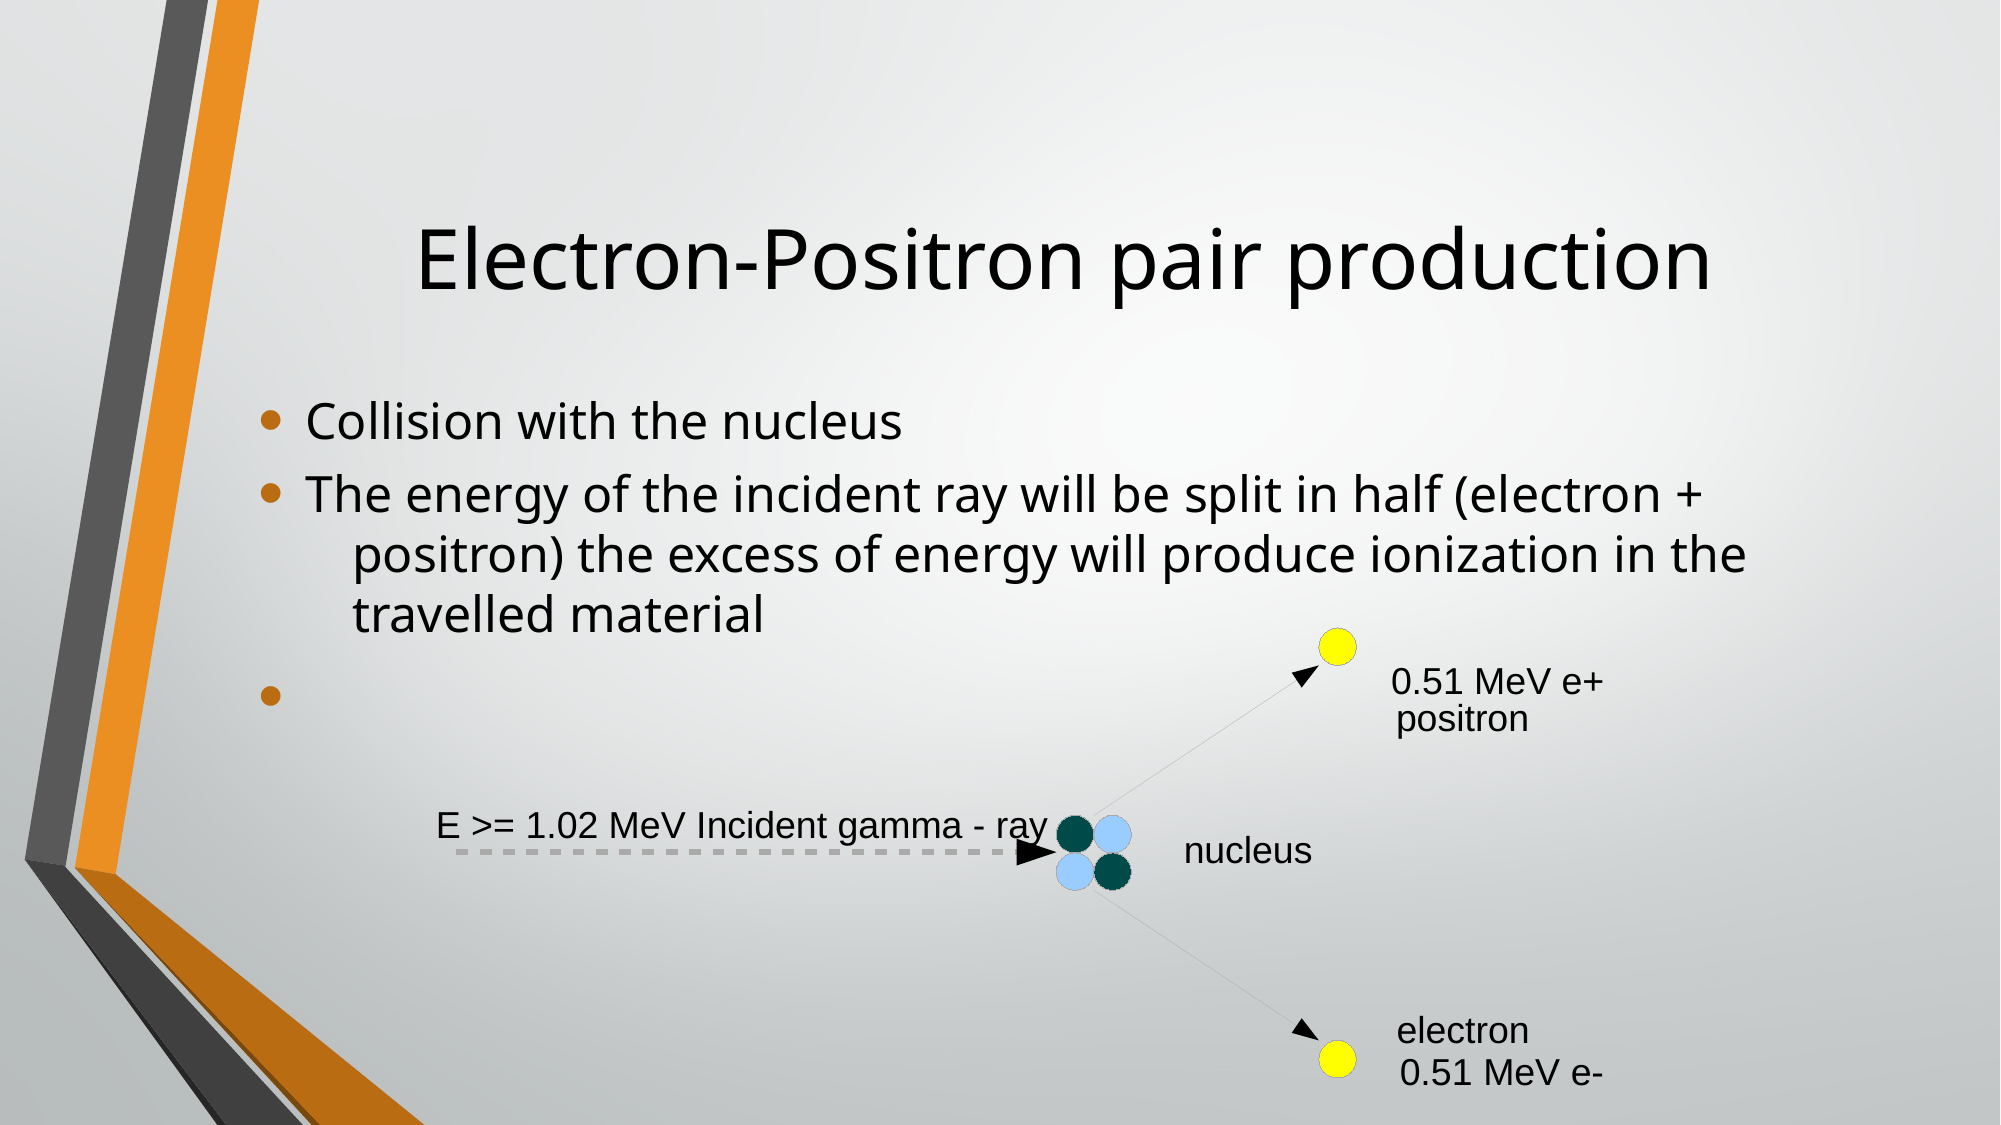

# Electron-Positron pair production
Collision with the nucleus
The energy of the incident ray will be split in half (electron + positron) the excess of energy will produce ionization in the travelled material
0.51
 MeV e
+
positron
E >= 1.02 MeV Incident gamma - ray
nucleus
0.51
 MeV e
-
electron